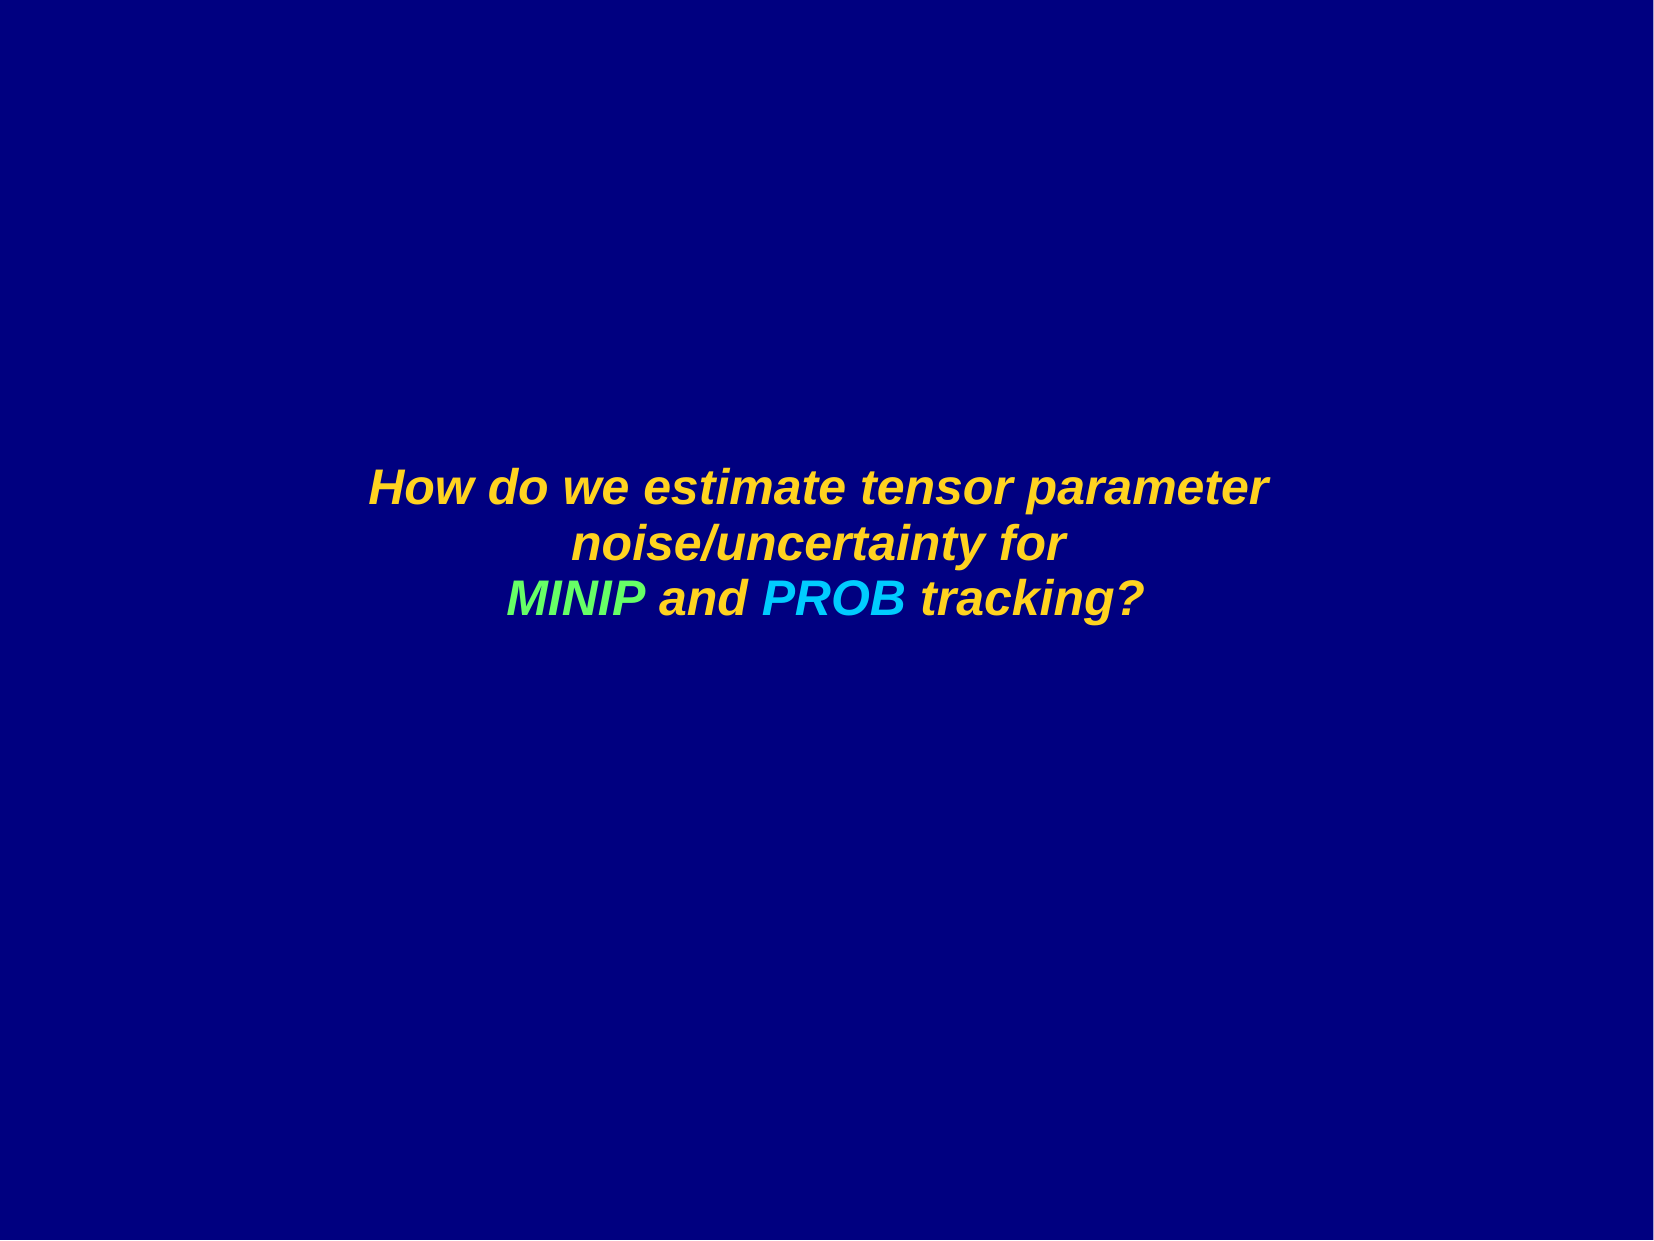

How do we estimate tensor parameter
noise/uncertainty for
MINIP and PROB tracking?